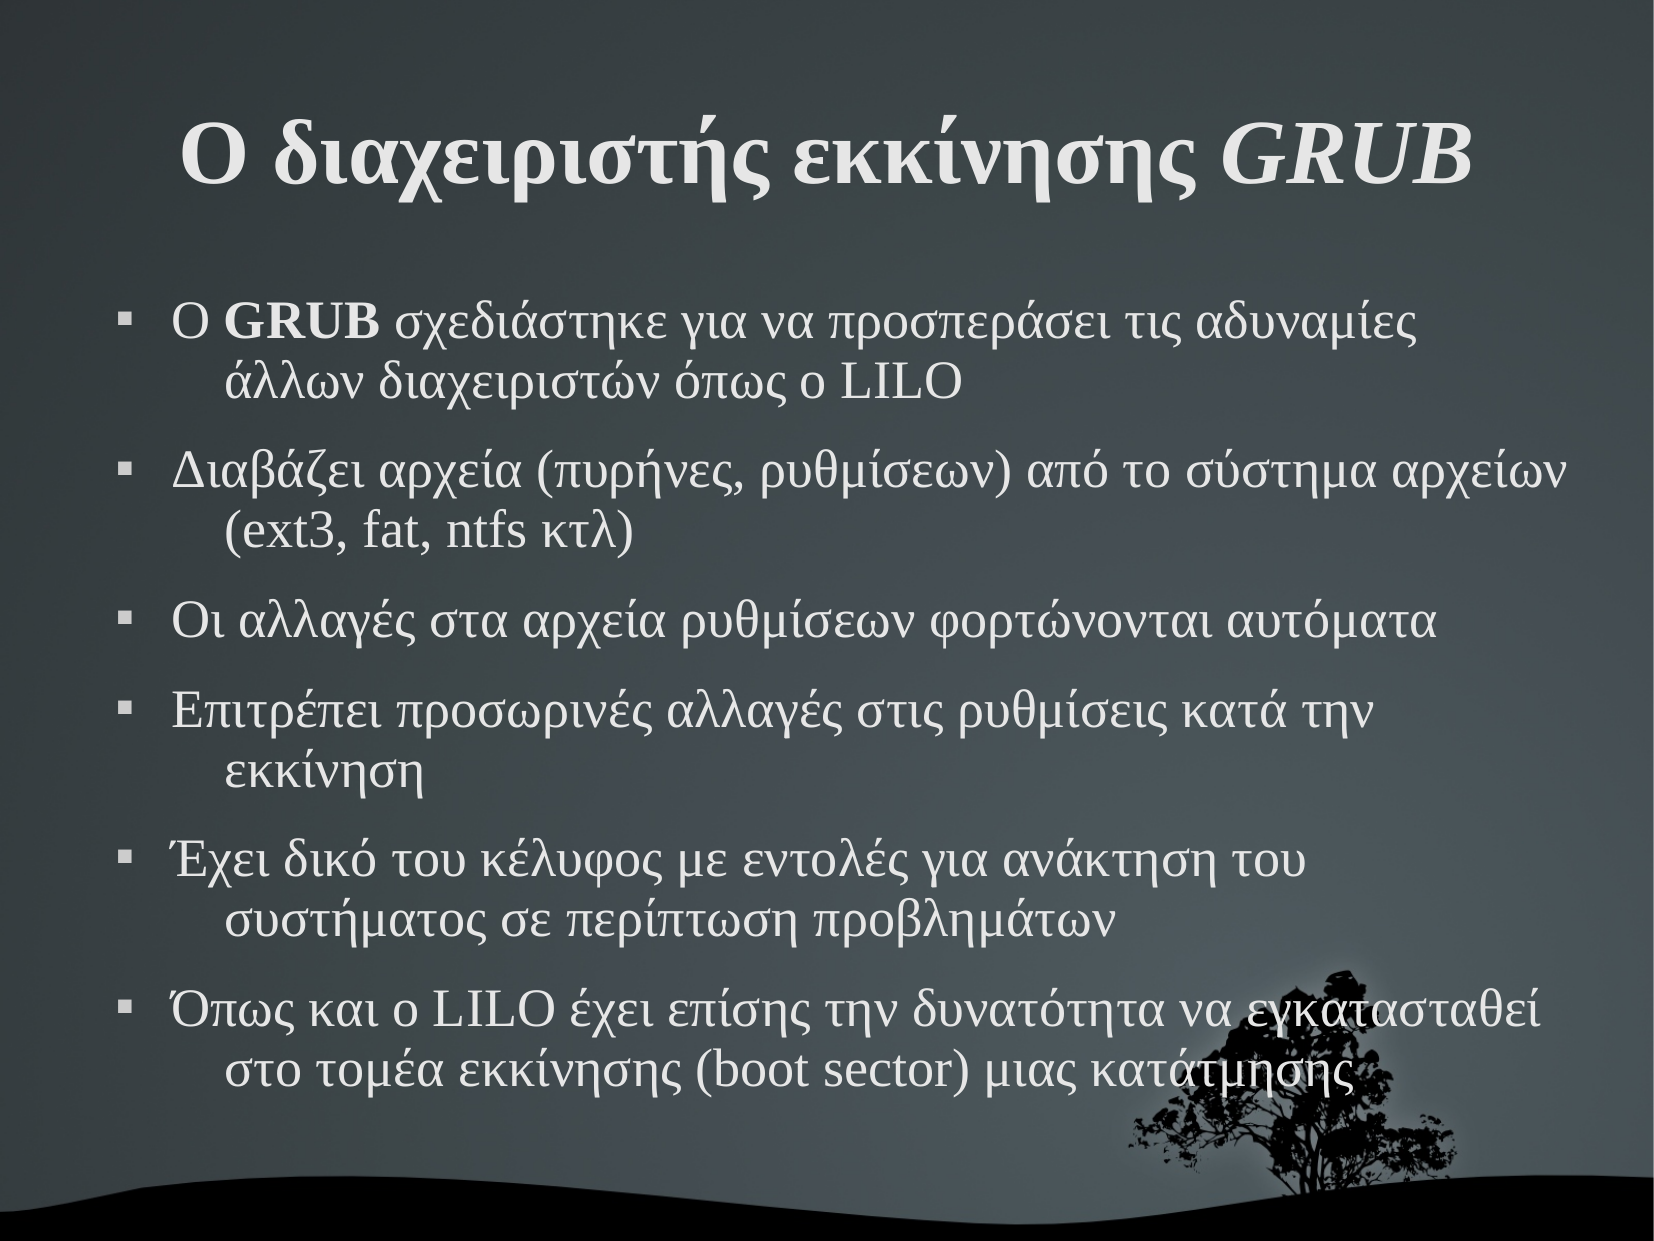

# Ο διαχειριστής εκκίνησης GRUB
Ο GRUB σχεδιάστηκε για να προσπεράσει τις αδυναμίες άλλων διαχειριστών όπως ο LILO
Διαβάζει αρχεία (πυρήνες, ρυθμίσεων) από το σύστημα αρχείων (ext3, fat, ntfs κτλ)
Οι αλλαγές στα αρχεία ρυθμίσεων φορτώνονται αυτόματα
Επιτρέπει προσωρινές αλλαγές στις ρυθμίσεις κατά την εκκίνηση
Έχει δικό του κέλυφος με εντολές για ανάκτηση του συστήματος σε περίπτωση προβλημάτων
Όπως και ο LILO έχει επίσης την δυνατότητα να εγκατασταθεί στο τομέα εκκίνησης (boot sector) μιας κατάτμησης